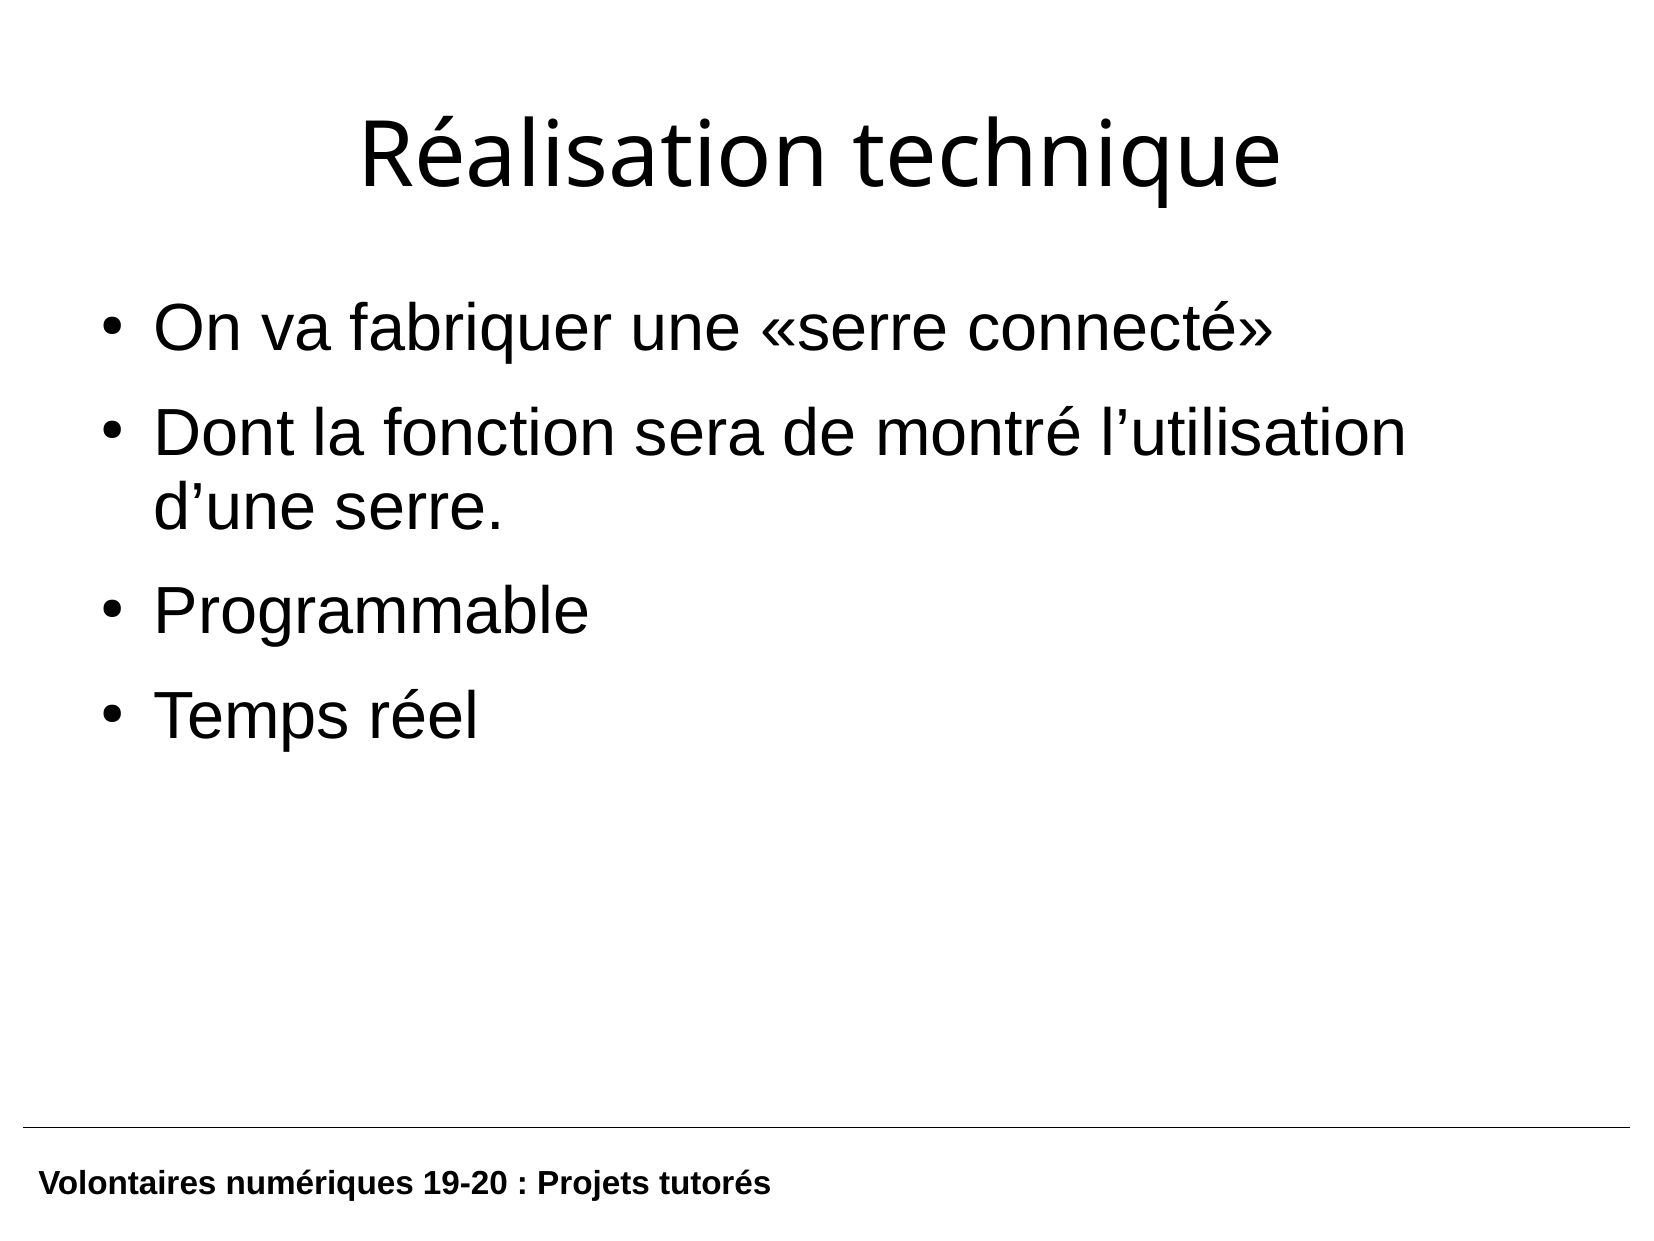

# Réalisation technique
On va fabriquer une «serre connecté»
Dont la fonction sera de montré l’utilisation d’une serre.
Programmable
Temps réel
Volontaires numériques 19-20 : Projets tutorés